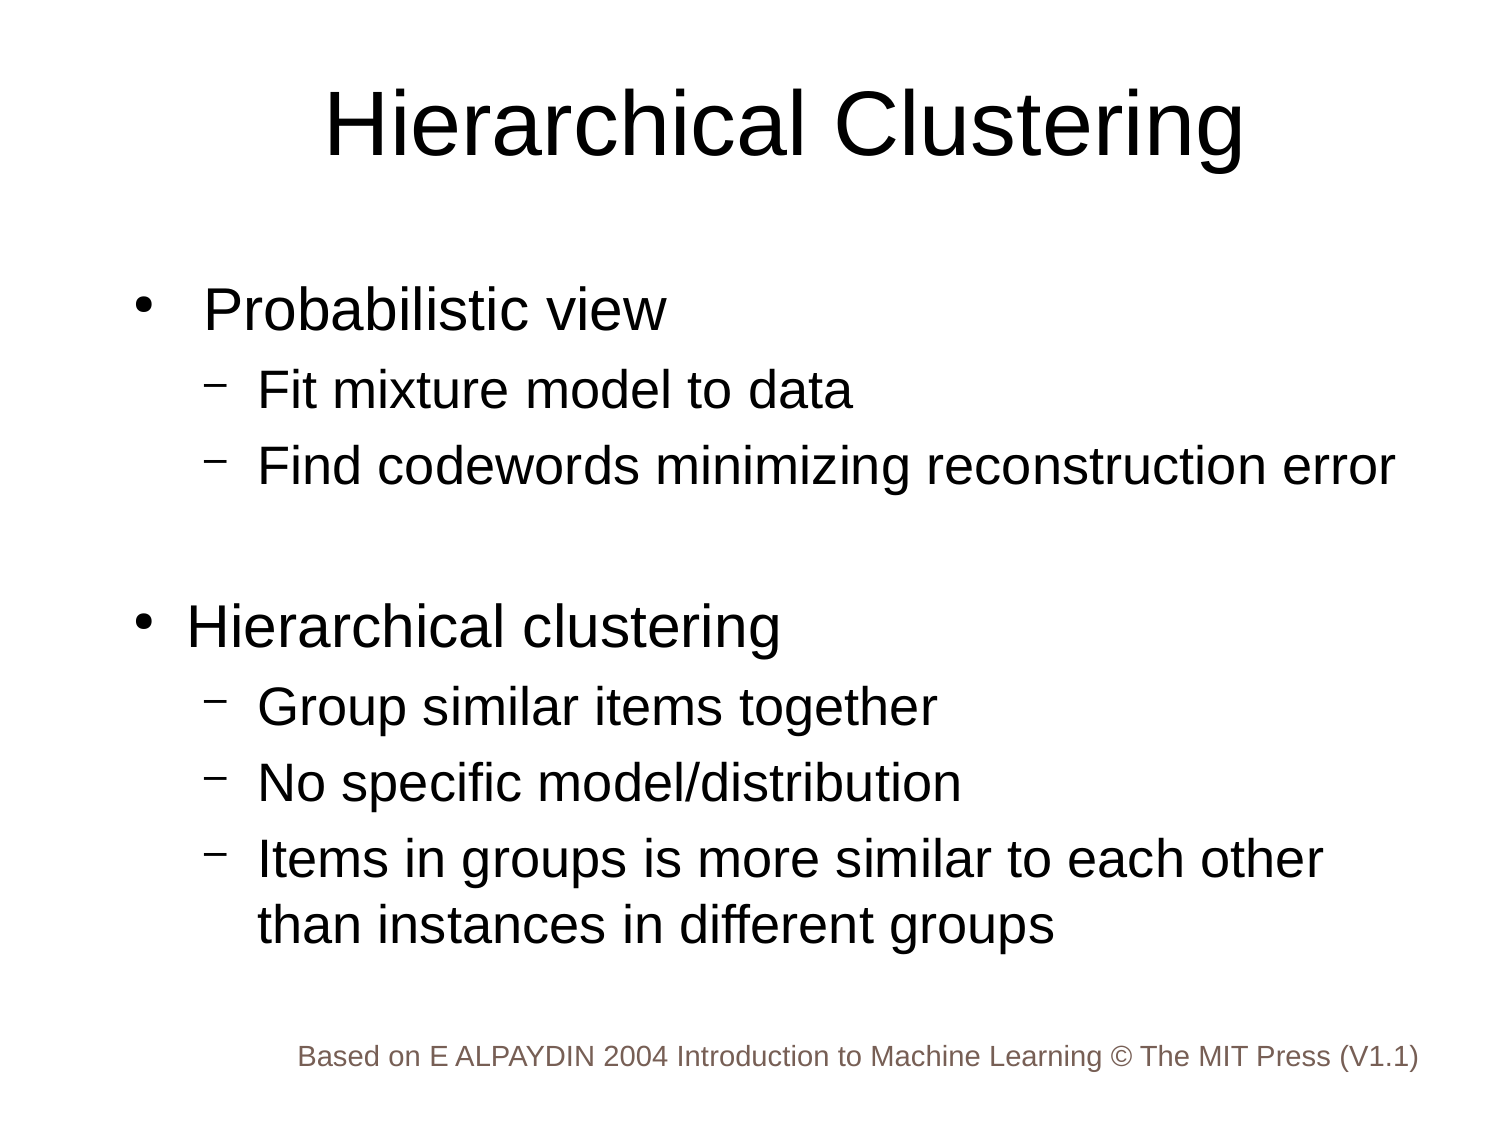

# Hierarchical Clustering
 Probabilistic view
Fit mixture model to data
Find codewords minimizing reconstruction error
Hierarchical clustering
Group similar items together
No specific model/distribution
Items in groups is more similar to each other than instances in different groups
Based on E ALPAYDIN 2004 Introduction to Machine Learning © The MIT Press (V1.1)